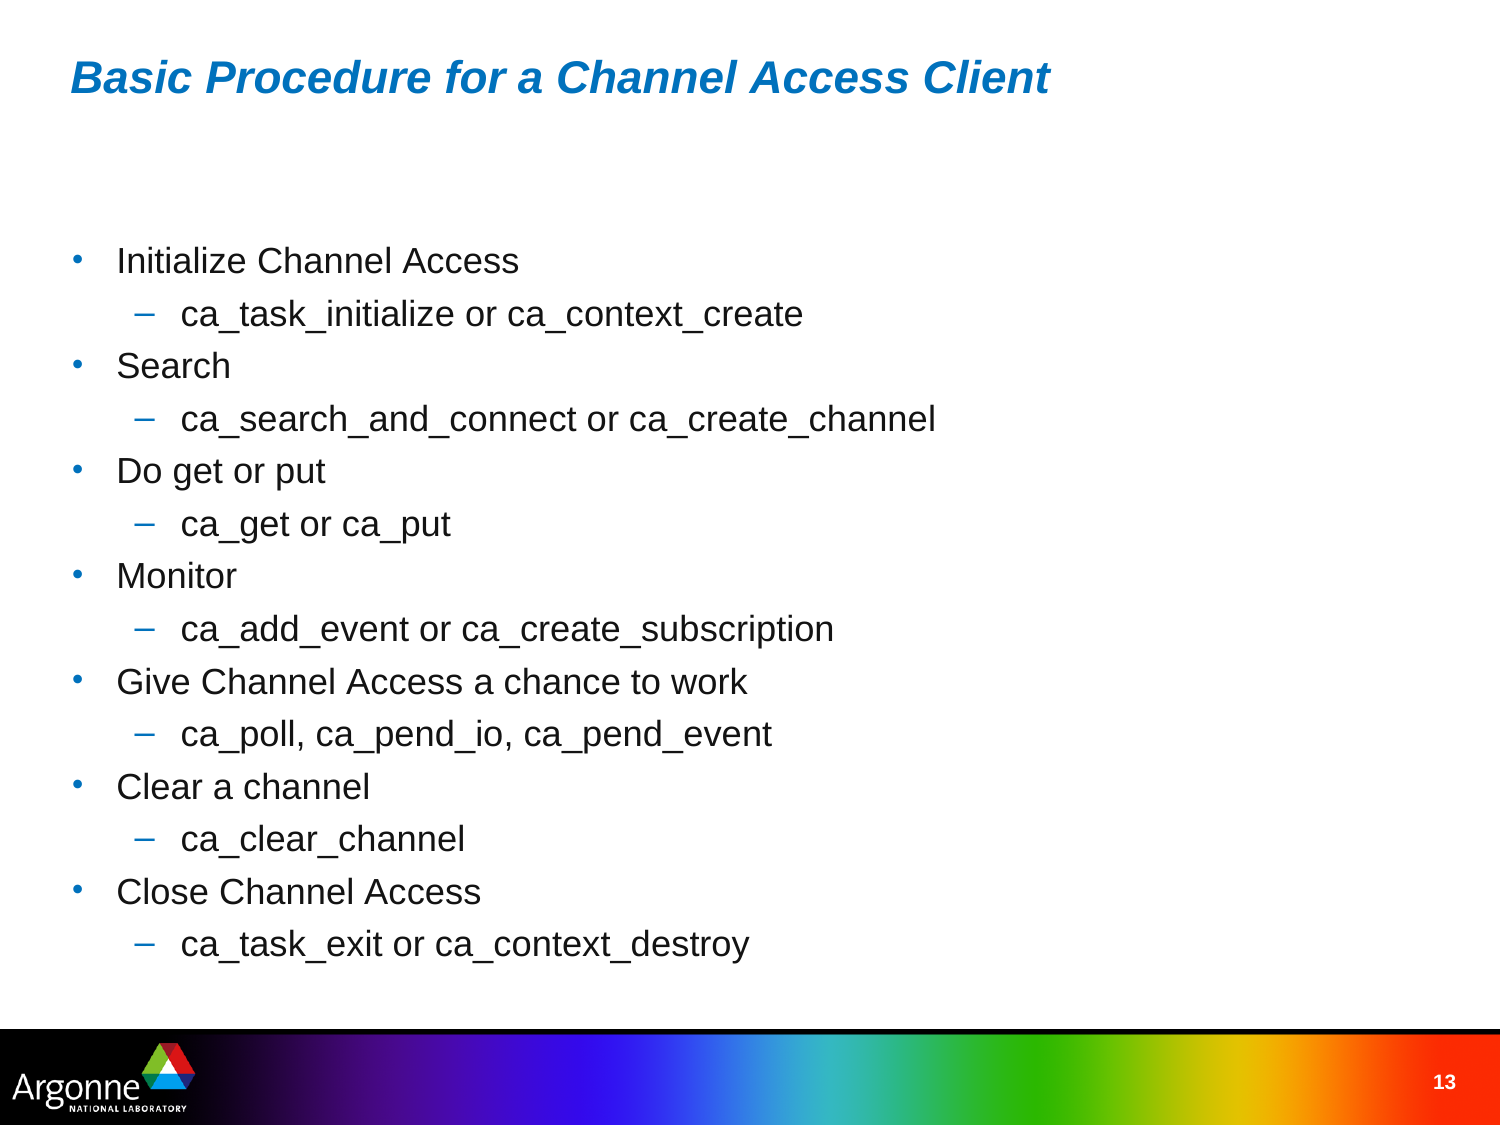

# Basic Procedure for a Channel Access Client
Initialize Channel Access
ca_task_initialize or ca_context_create
Search
ca_search_and_connect or ca_create_channel
Do get or put
ca_get or ca_put
Monitor
ca_add_event or ca_create_subscription
Give Channel Access a chance to work
ca_poll, ca_pend_io, ca_pend_event
Clear a channel
ca_clear_channel
Close Channel Access
ca_task_exit or ca_context_destroy
13